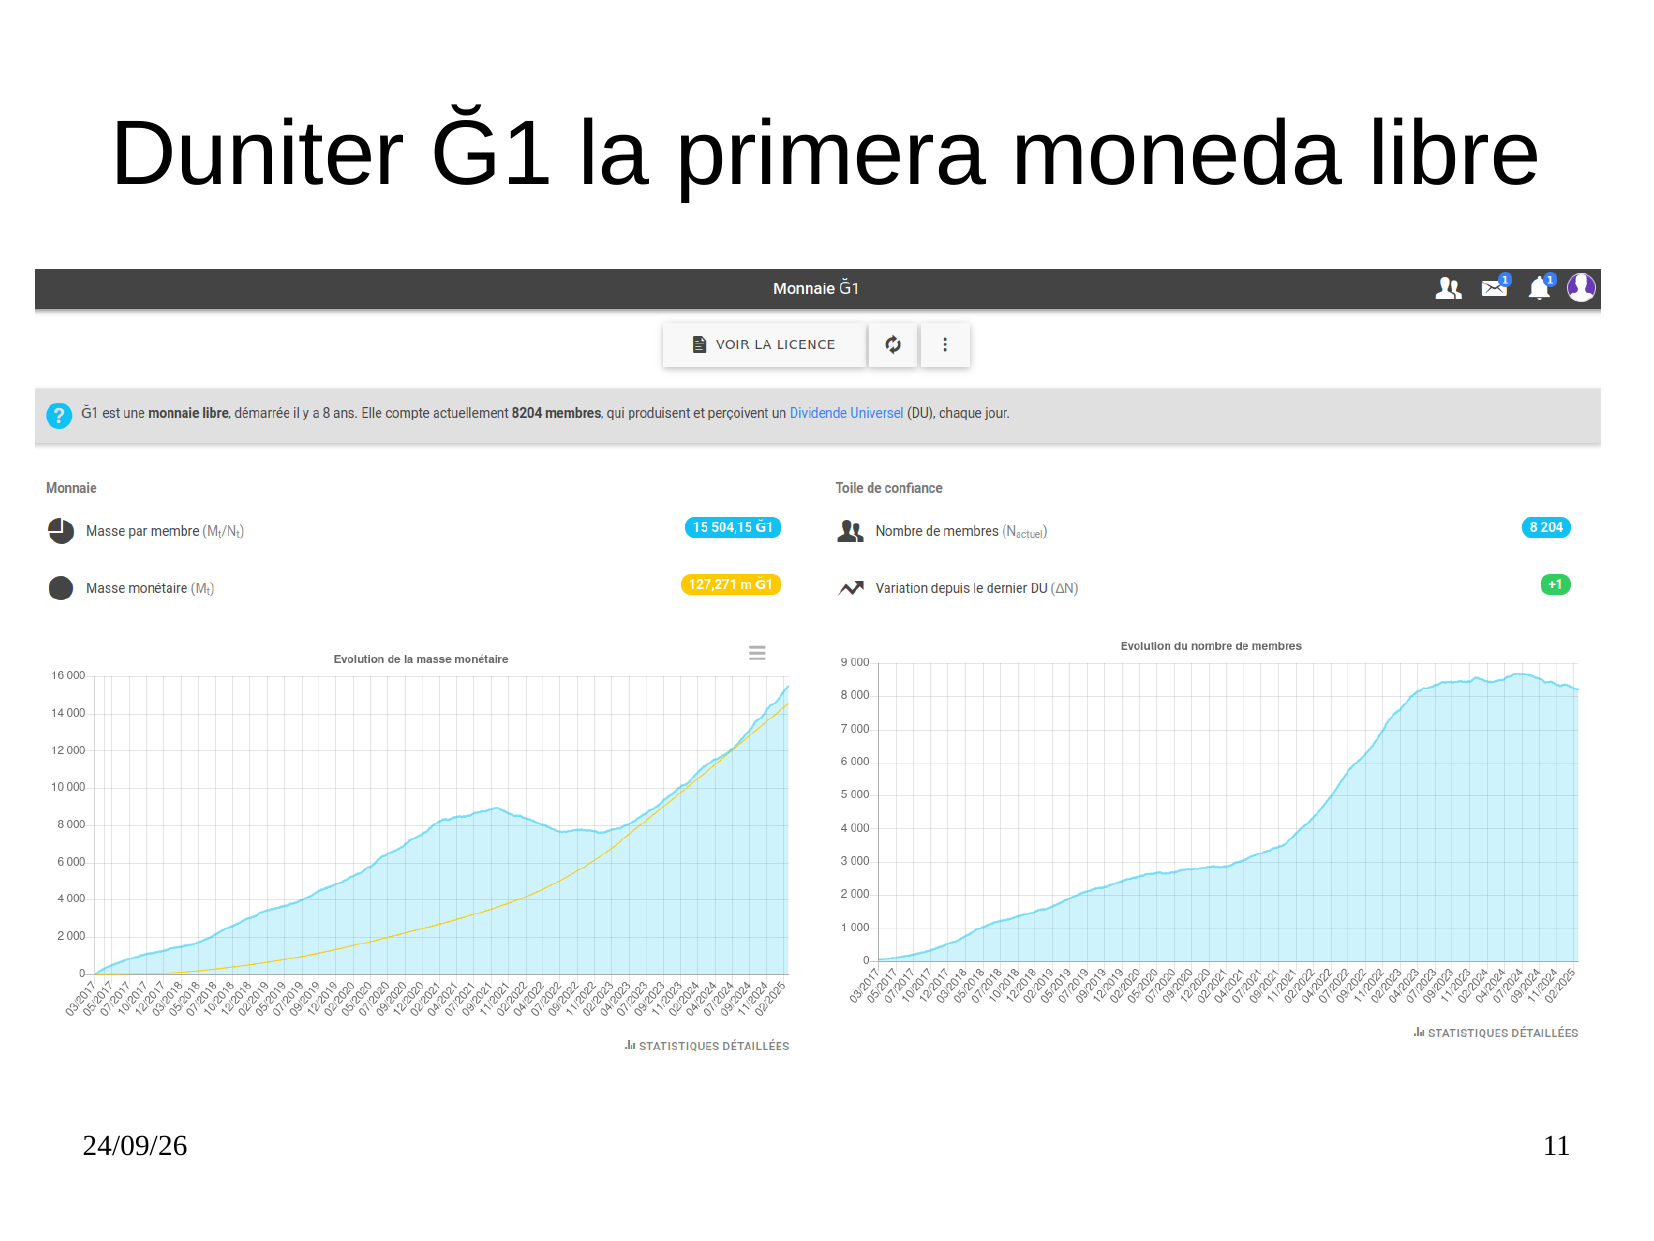

# Duniter Ğ1 la primera moneda libre
11